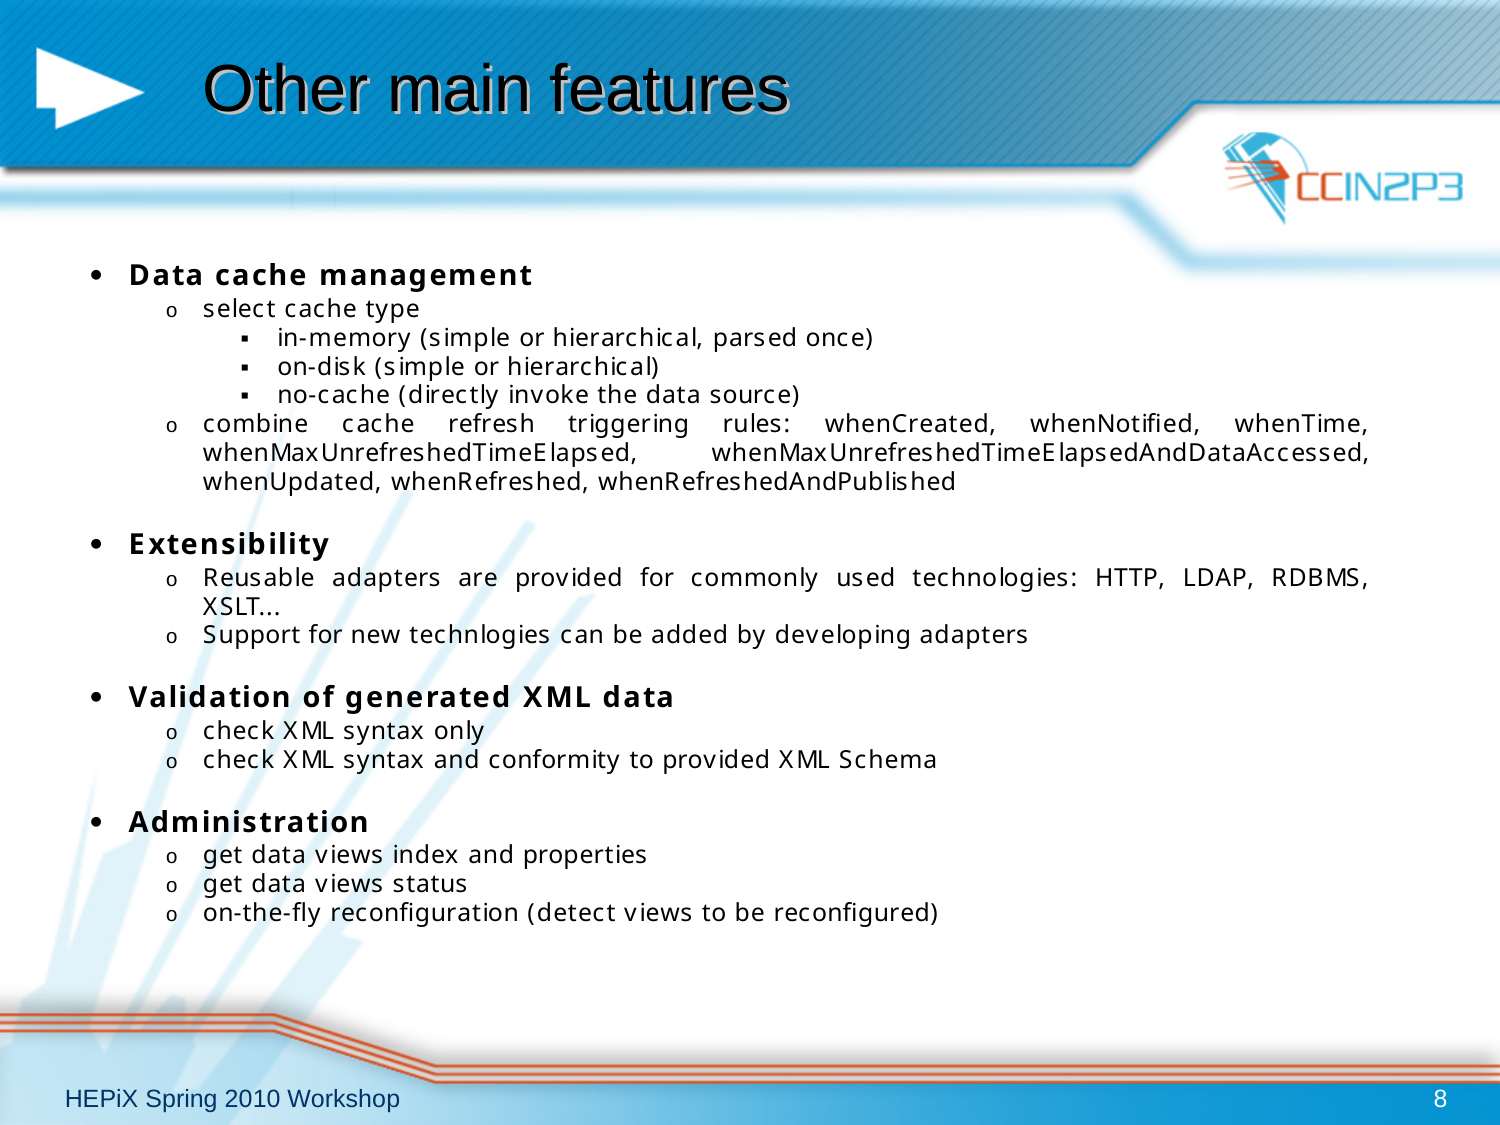

Other main features
HEPiX Spring 2010 Workshop
8